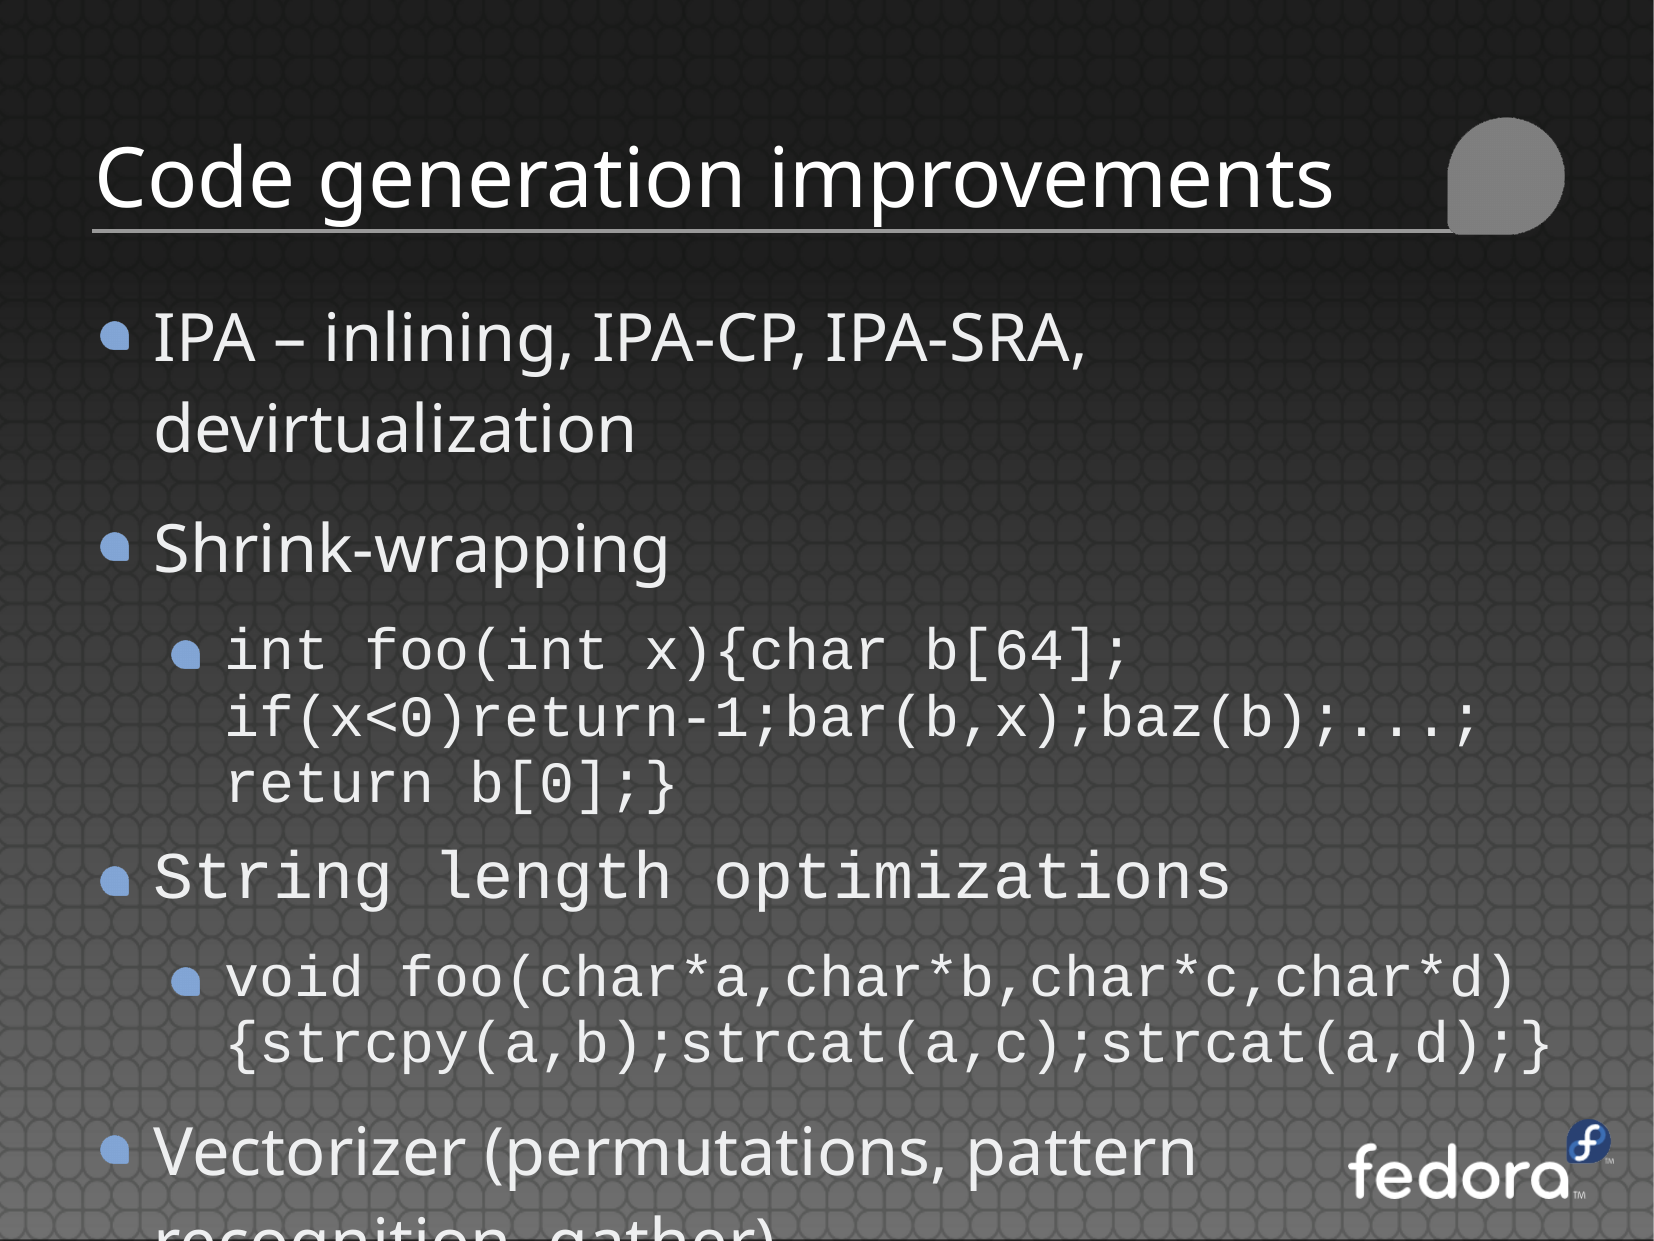

Code generation improvements
# IPA – inlining, IPA-CP, IPA-SRA, devirtualization
Shrink-wrapping
int foo(int x){char b[64];
if(x<0)return-1;bar(b,x);baz(b);...; return b[0];}
String length optimizations
void foo(char*a,char*b,char*c,char*d) {strcpy(a,b);strcat(a,c);strcat(a,d);}
Vectorizer (permutations, pattern recognition, gather)